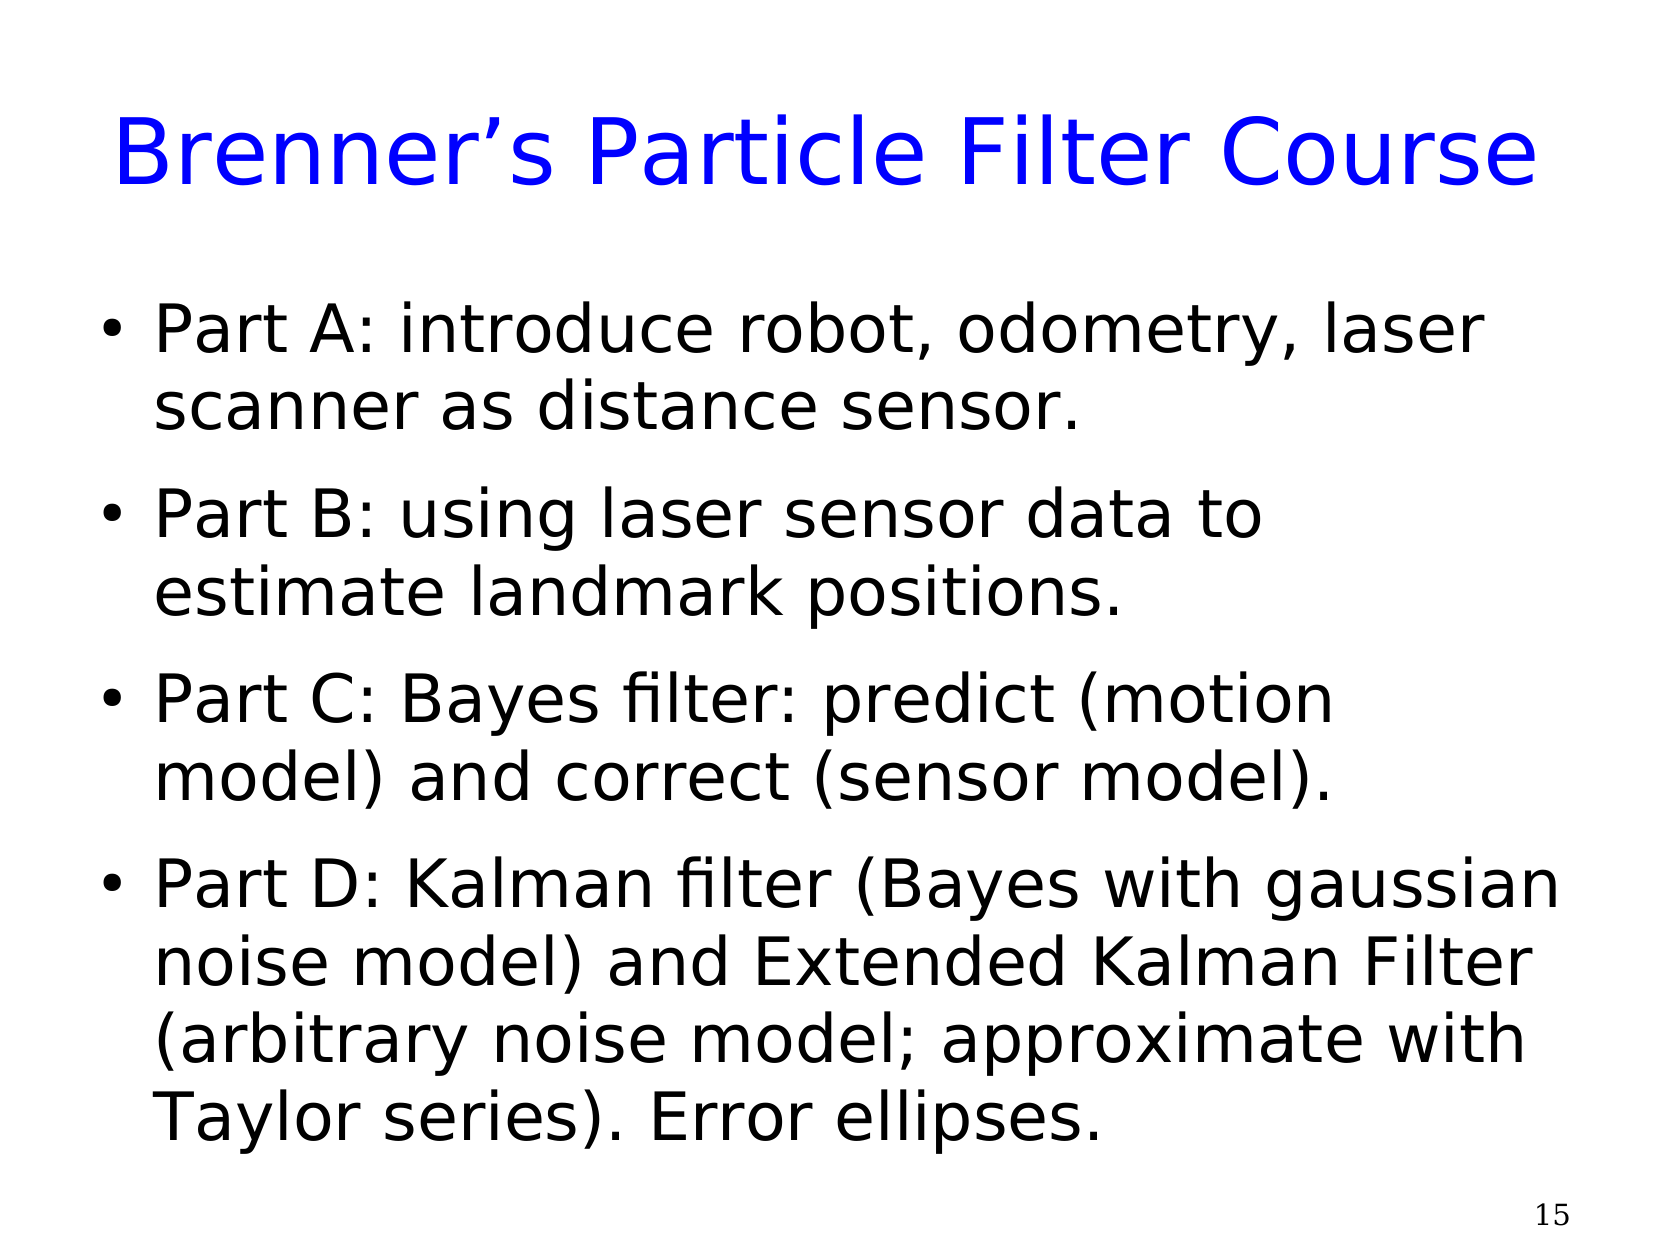

# Brenner’s Particle Filter Course
Part A: introduce robot, odometry, laser scanner as distance sensor.
Part B: using laser sensor data to estimate landmark positions.
Part C: Bayes filter: predict (motion model) and correct (sensor model).
Part D: Kalman filter (Bayes with gaussian noise model) and Extended Kalman Filter (arbitrary noise model; approximate with Taylor series). Error ellipses.
15